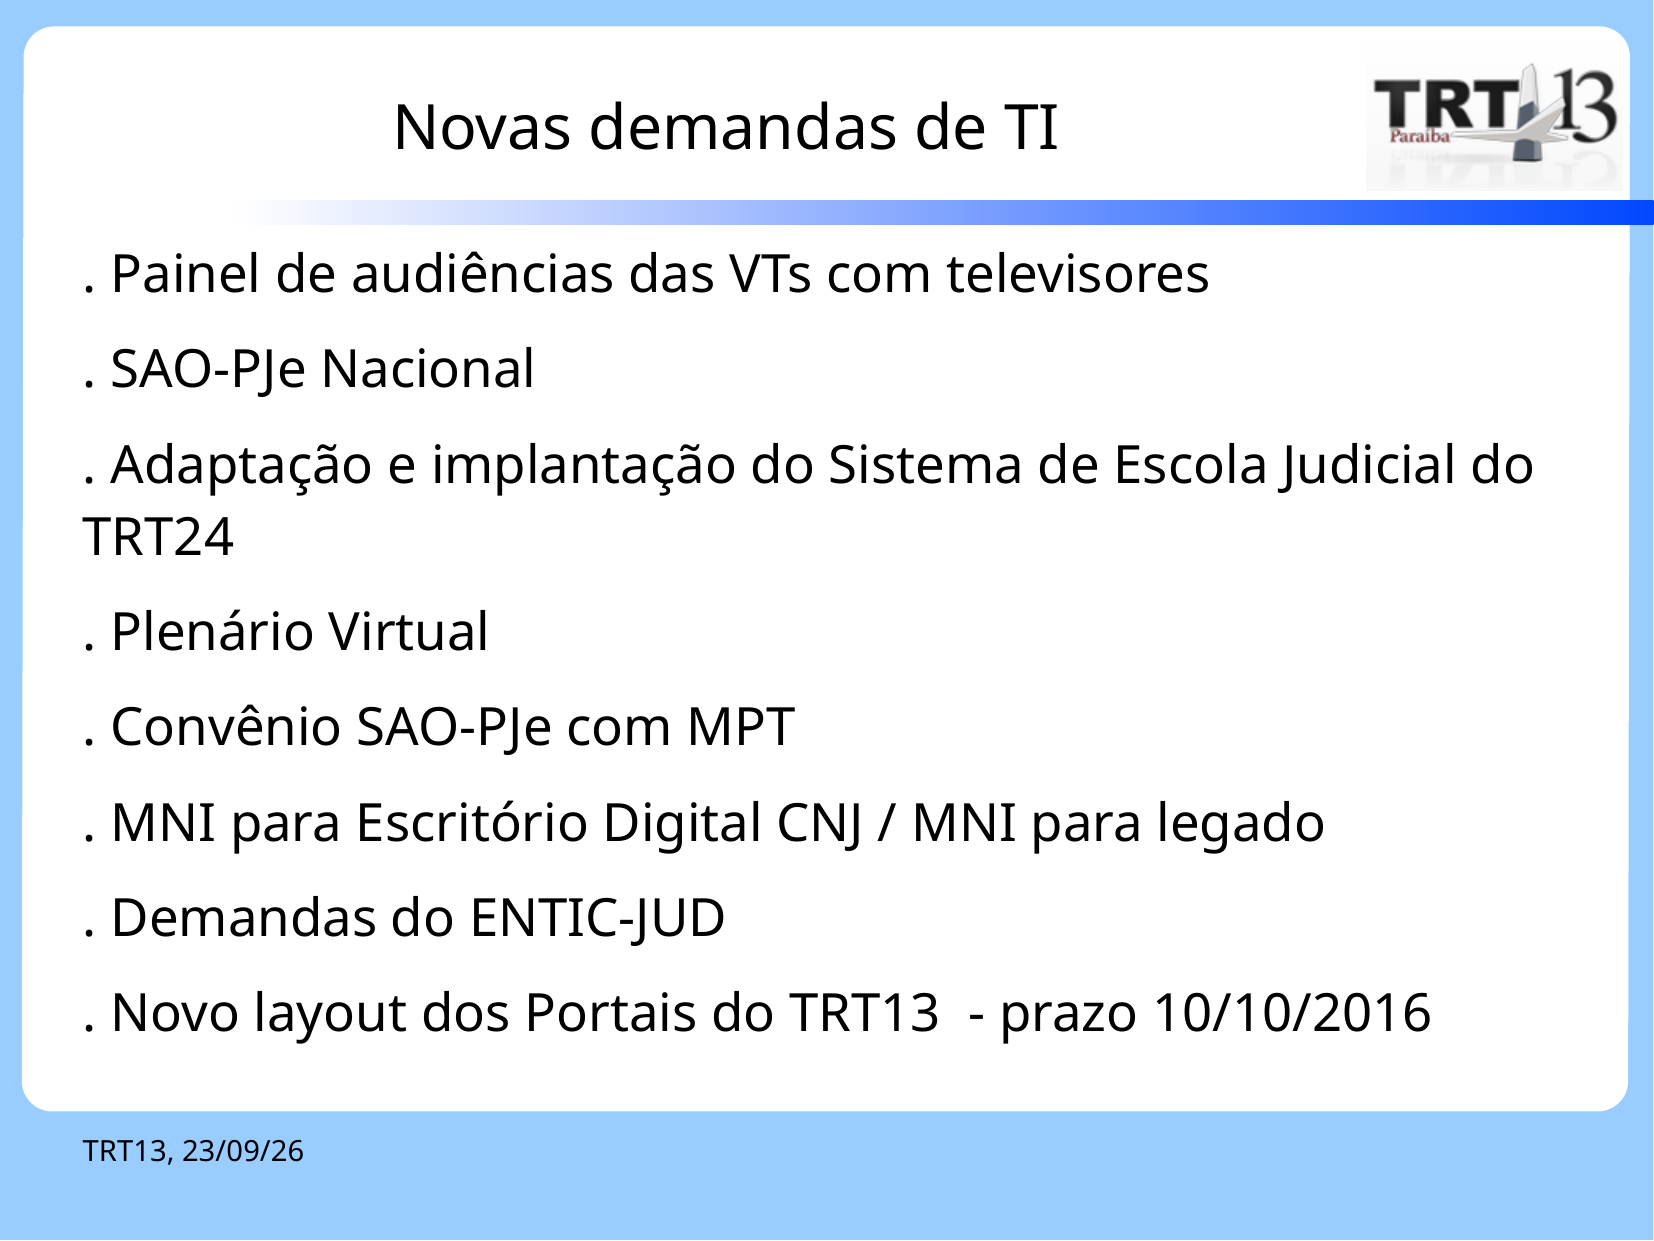

# Novas demandas de TI
. Painel de audiências das VTs com televisores
. SAO-PJe Nacional
. Adaptação e implantação do Sistema de Escola Judicial do TRT24
. Plenário Virtual
. Convênio SAO-PJe com MPT
. MNI para Escritório Digital CNJ / MNI para legado
. Demandas do ENTIC-JUD
. Novo layout dos Portais do TRT13 - prazo 10/10/2016